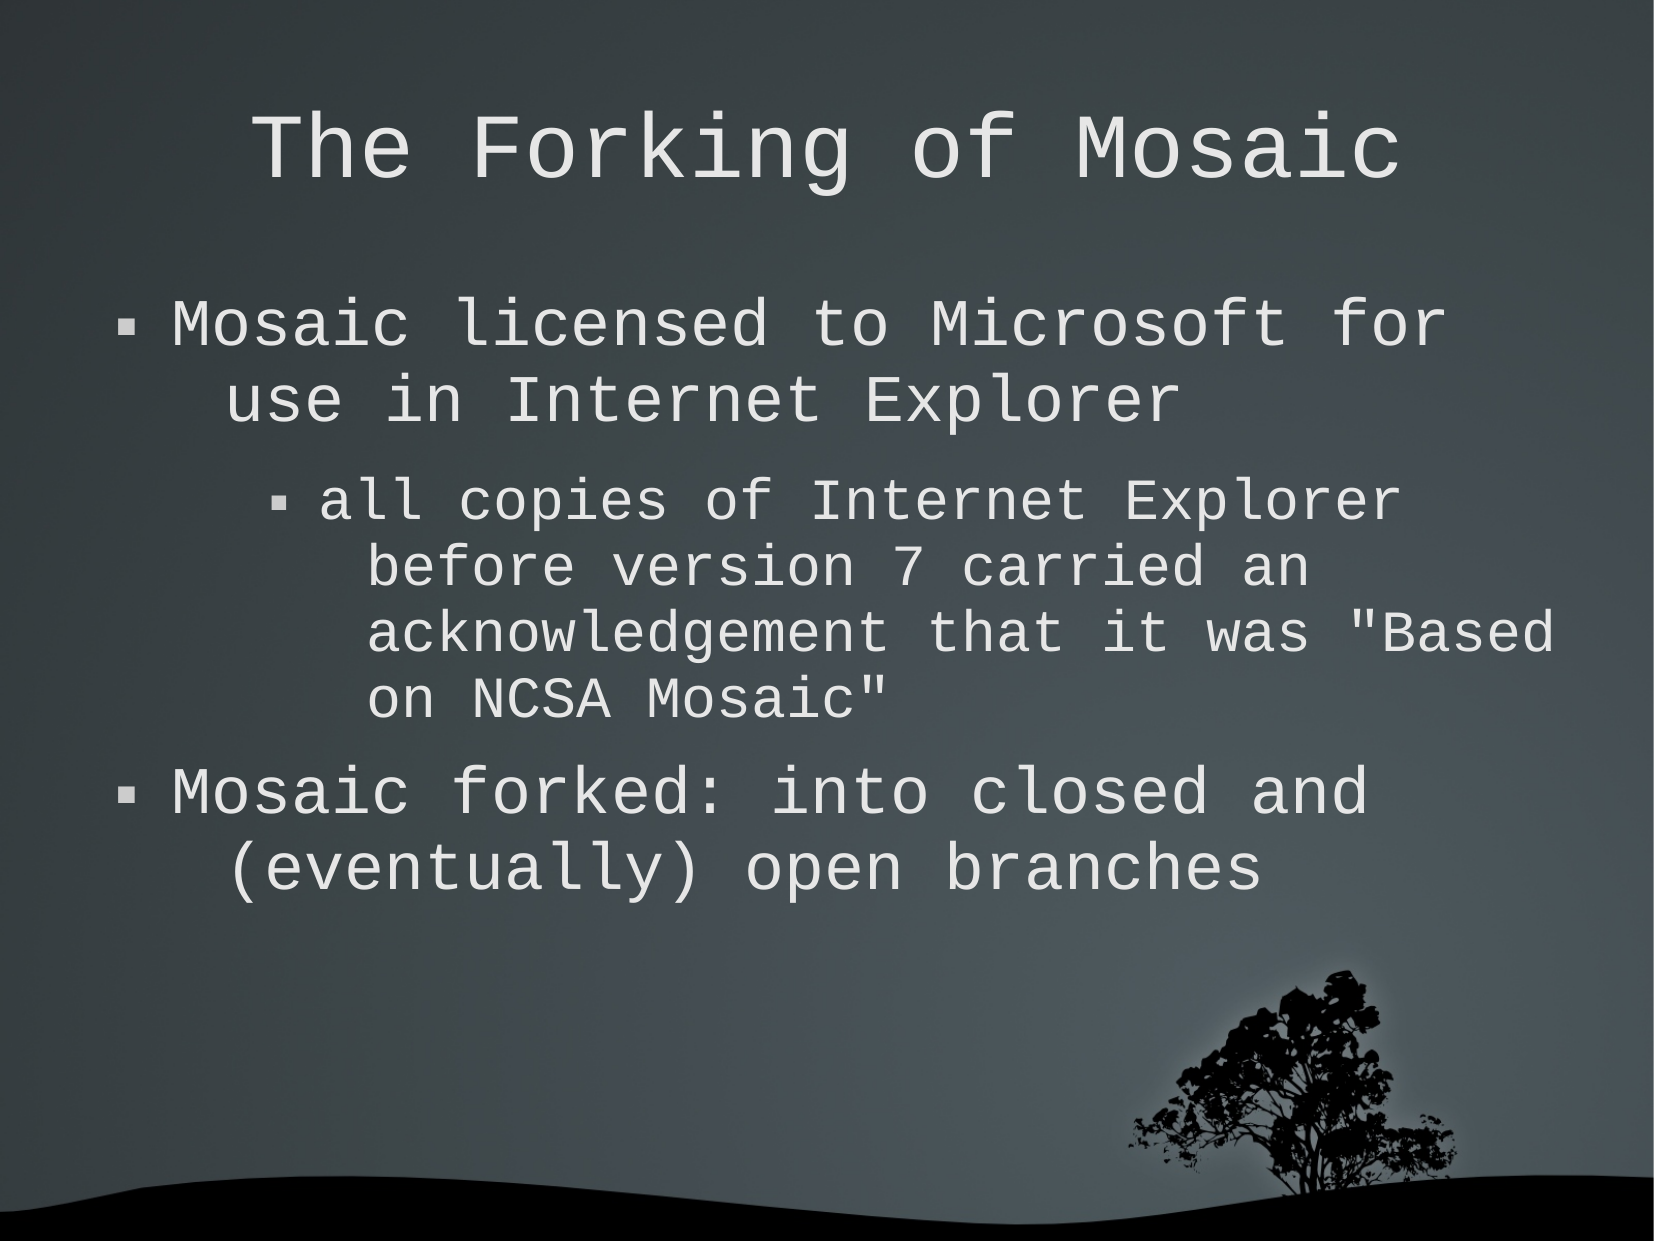

# The Forking of Mosaic
Mosaic licensed to Microsoft for use in Internet Explorer
all copies of Internet Explorer before version 7 carried an acknowledgement that it was "Based on NCSA Mosaic"
Mosaic forked: into closed and (eventually) open branches